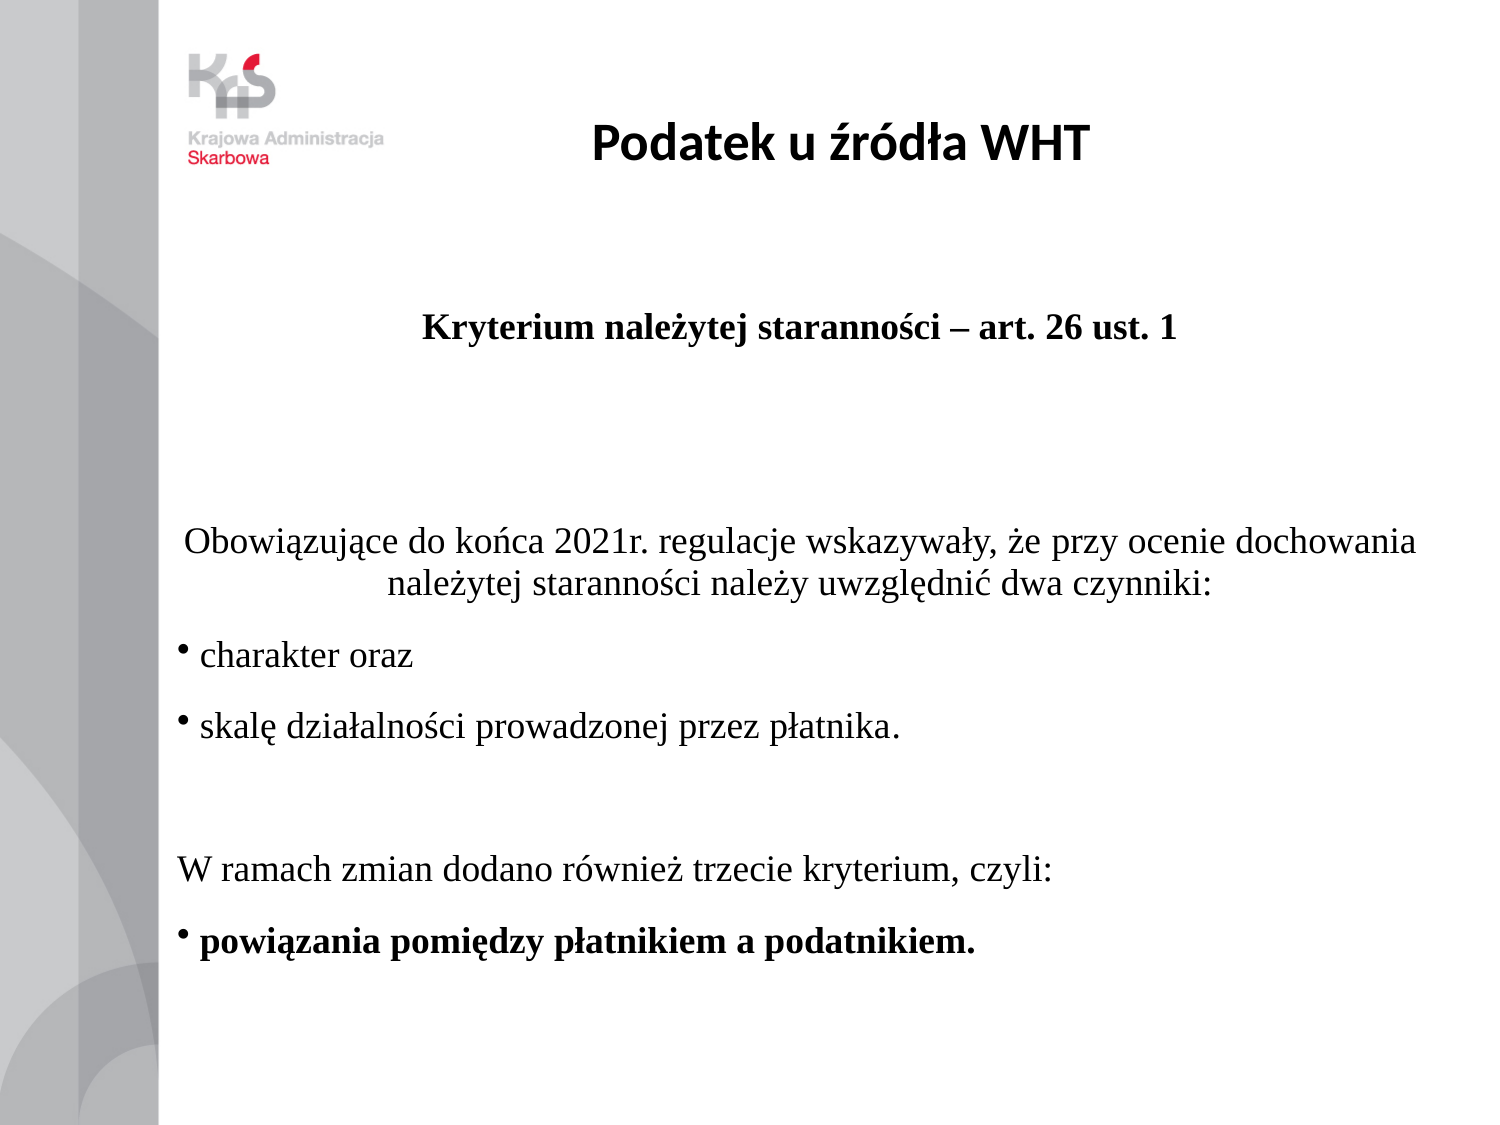

# Podatek u źródła WHT
Kryterium należytej staranności – art. 26 ust. 1
Obowiązujące do końca 2021r. regulacje wskazywały, że przy ocenie dochowania należytej staranności należy uwzględnić dwa czynniki:
 charakter oraz
 skalę działalności prowadzonej przez płatnika.
W ramach zmian dodano również trzecie kryterium, czyli:
 powiązania pomiędzy płatnikiem a podatnikiem.